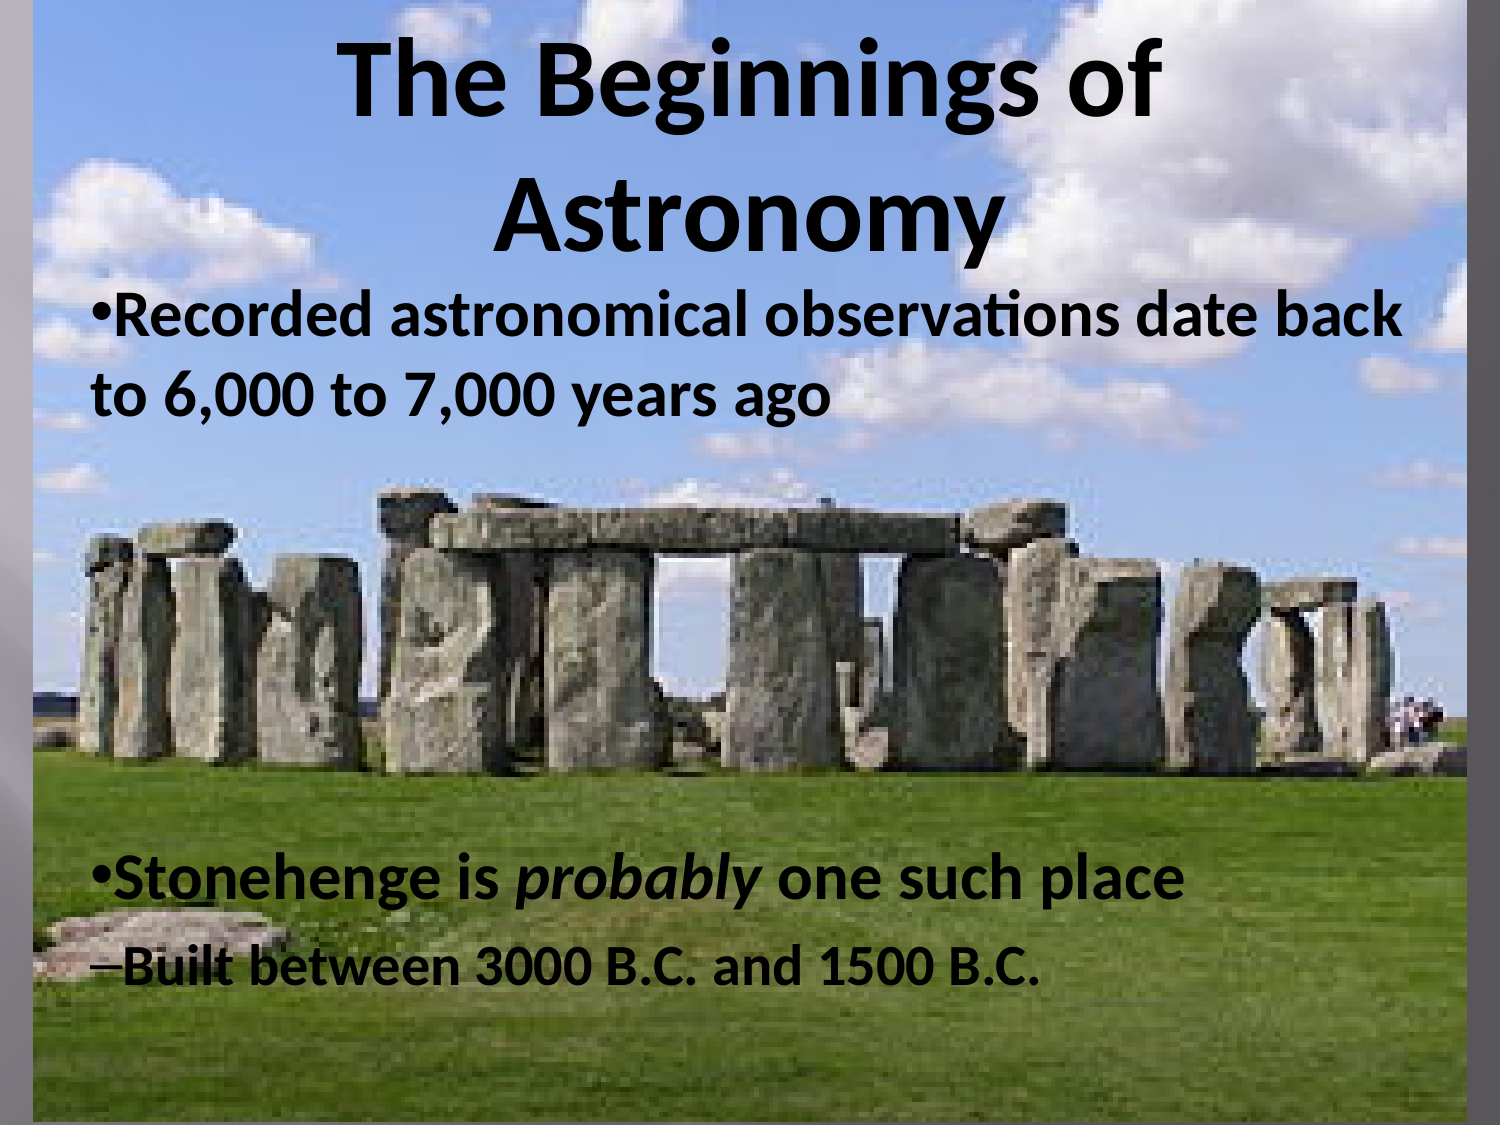

The Beginnings of Astronomy
Recorded astronomical observations date back to 6,000 to 7,000 years ago
Stonehenge is probably one such place
Built between 3000 B.C. and 1500 B.C.